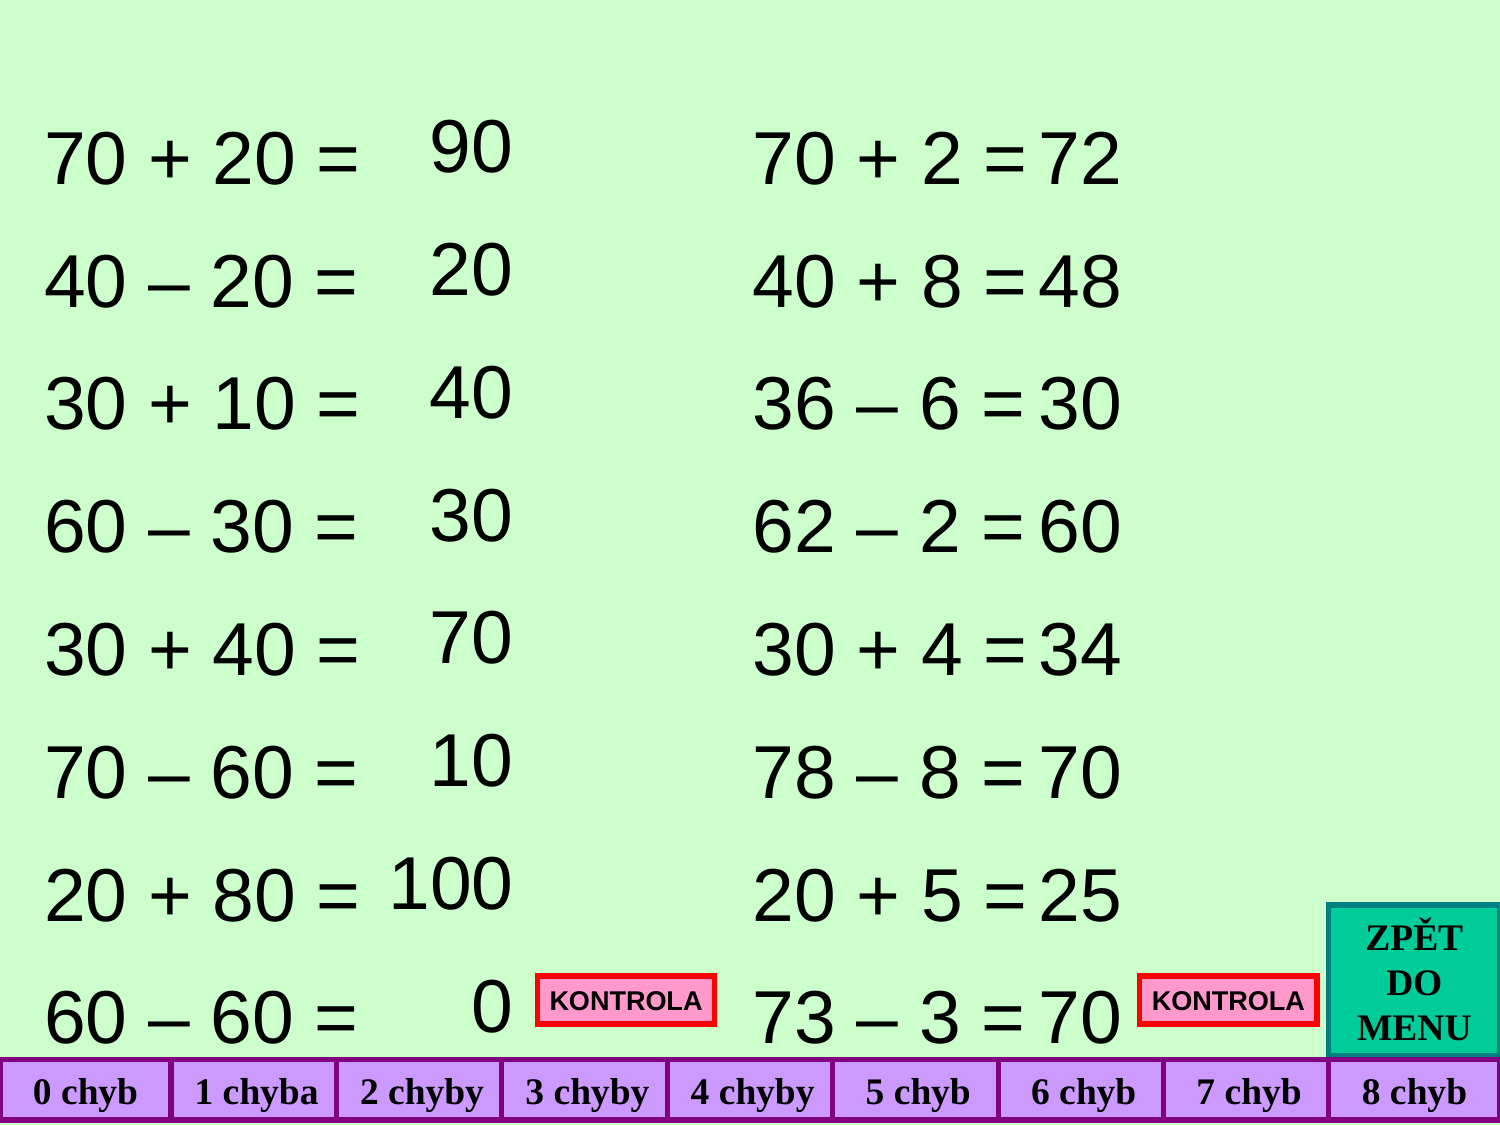

90
20
40
30
70
10
100
0
70 + 20 =
40 – 20 =
30 + 10 =
60 – 30 =
30 + 40 =
70 – 60 =
20 + 80 =
60 – 60 =
70 + 2 =
40 + 8 =
36 – 6 =
62 – 2 =
30 + 4 =
78 – 8 =
20 + 5 =
73 – 3 =
72
48
30
60
34
70
25
70
ZPĚT DO MENU
KONTROLA
KONTROLA
0 chyb
1 chyba
2 chyby
3 chyby
4 chyby
5 chyb
6 chyb
7 chyb
8 chyb